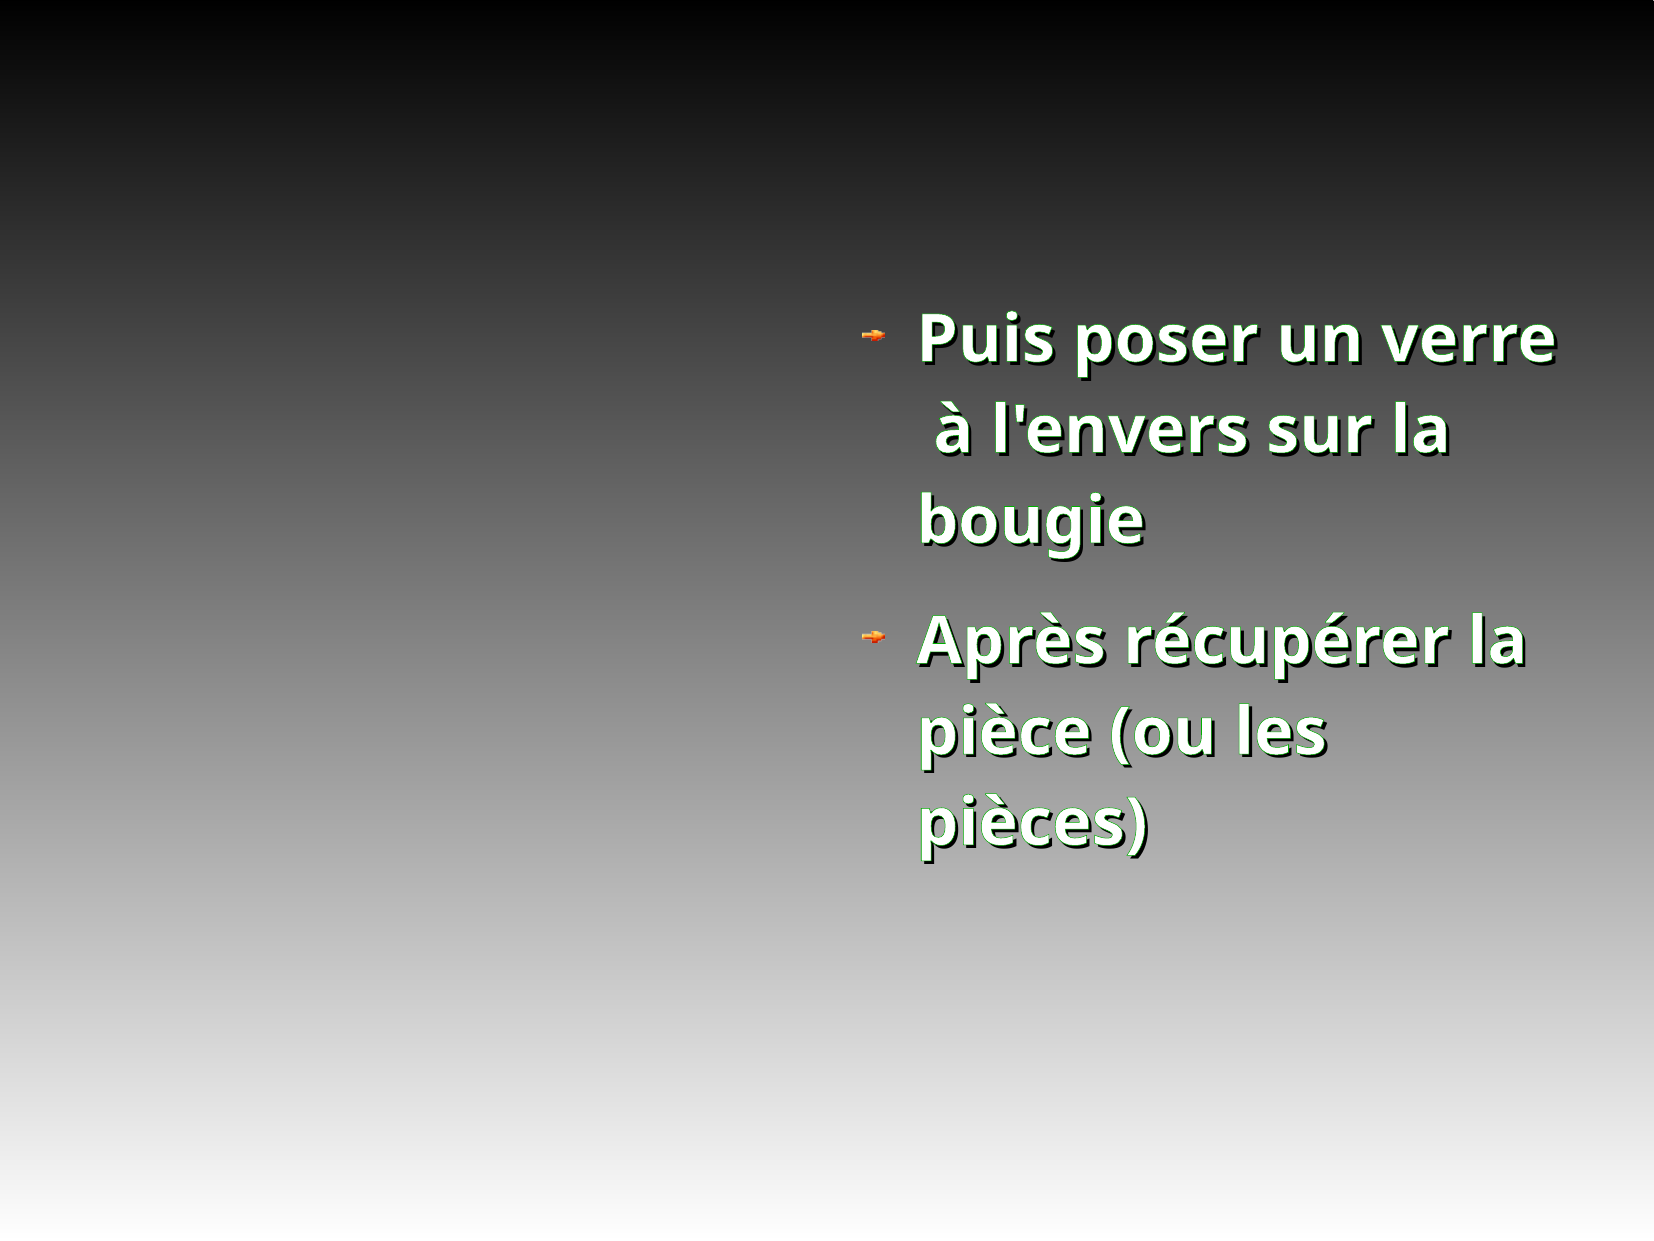

# Puis poser un verre à l'envers sur la bougie
Après récupérer la pièce (ou les pièces)